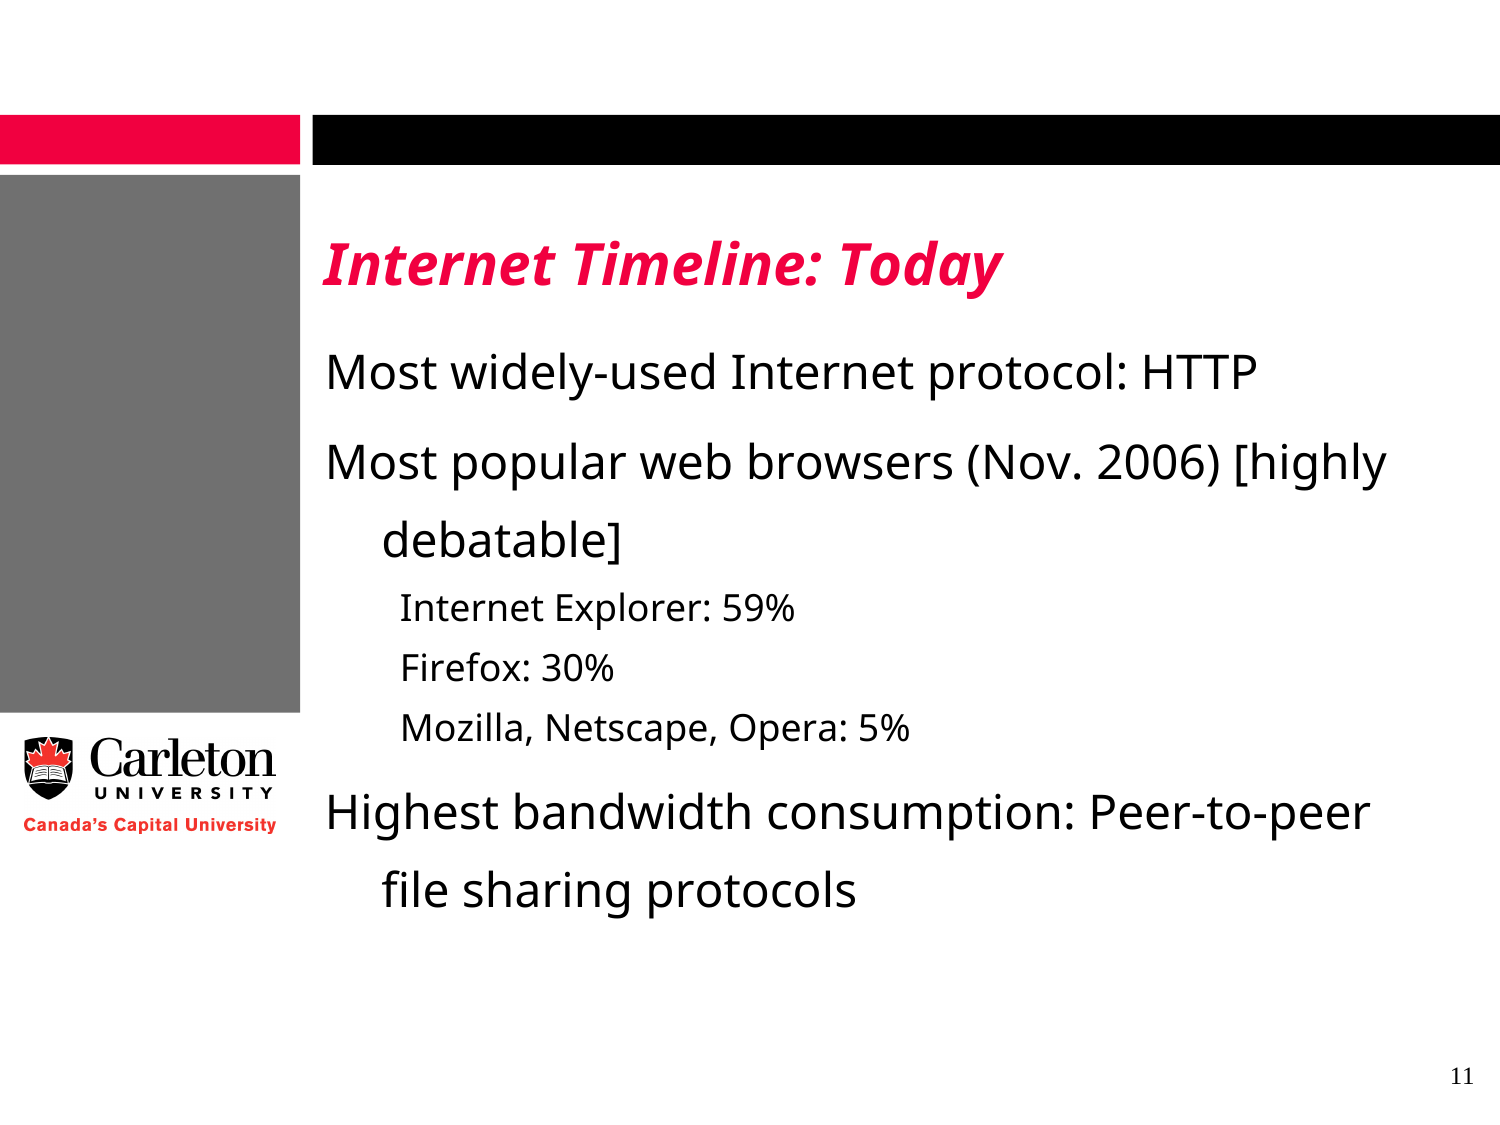

# Internet Timeline: Today
Most widely-used Internet protocol: HTTP
Most popular web browsers (Nov. 2006) [highly debatable]
Internet Explorer: 59%
Firefox: 30%
Mozilla, Netscape, Opera: 5%
Highest bandwidth consumption: Peer-to-peer file sharing protocols
11